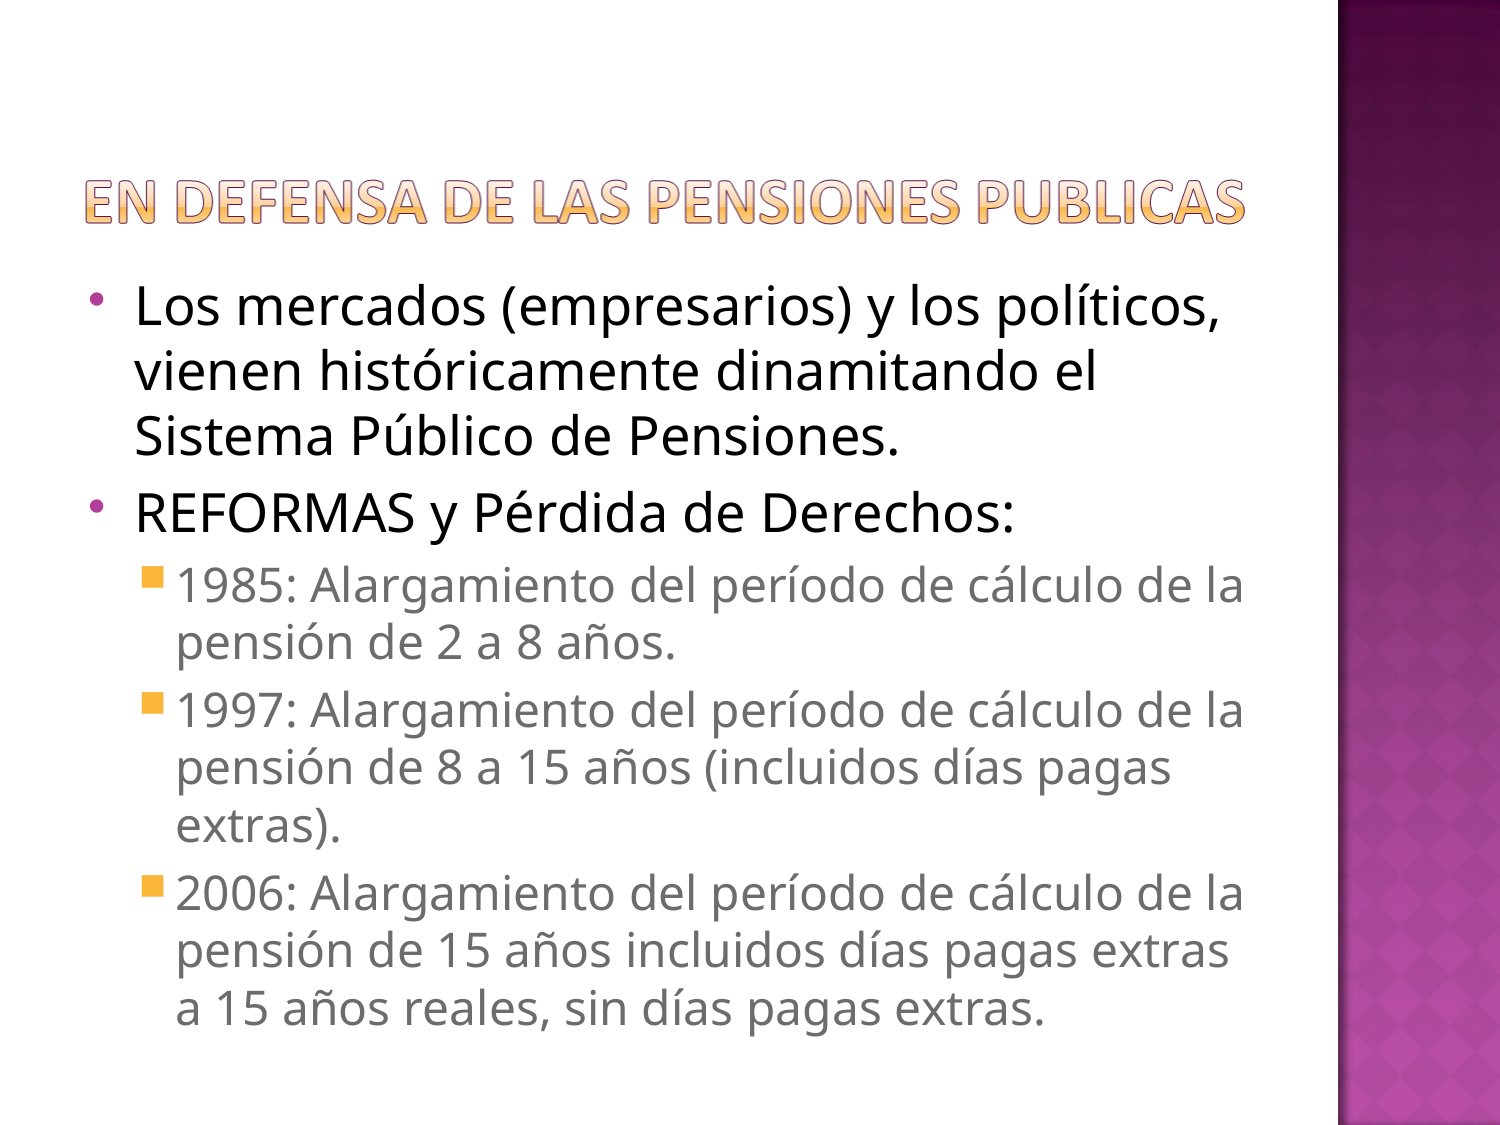

# Los mercados (empresarios) y los políticos, vienen históricamente dinamitando el Sistema Público de Pensiones.
REFORMAS y Pérdida de Derechos:
1985: Alargamiento del período de cálculo de la pensión de 2 a 8 años.
1997: Alargamiento del período de cálculo de la pensión de 8 a 15 años (incluidos días pagas extras).
2006: Alargamiento del período de cálculo de la pensión de 15 años incluidos días pagas extras a 15 años reales, sin días pagas extras.